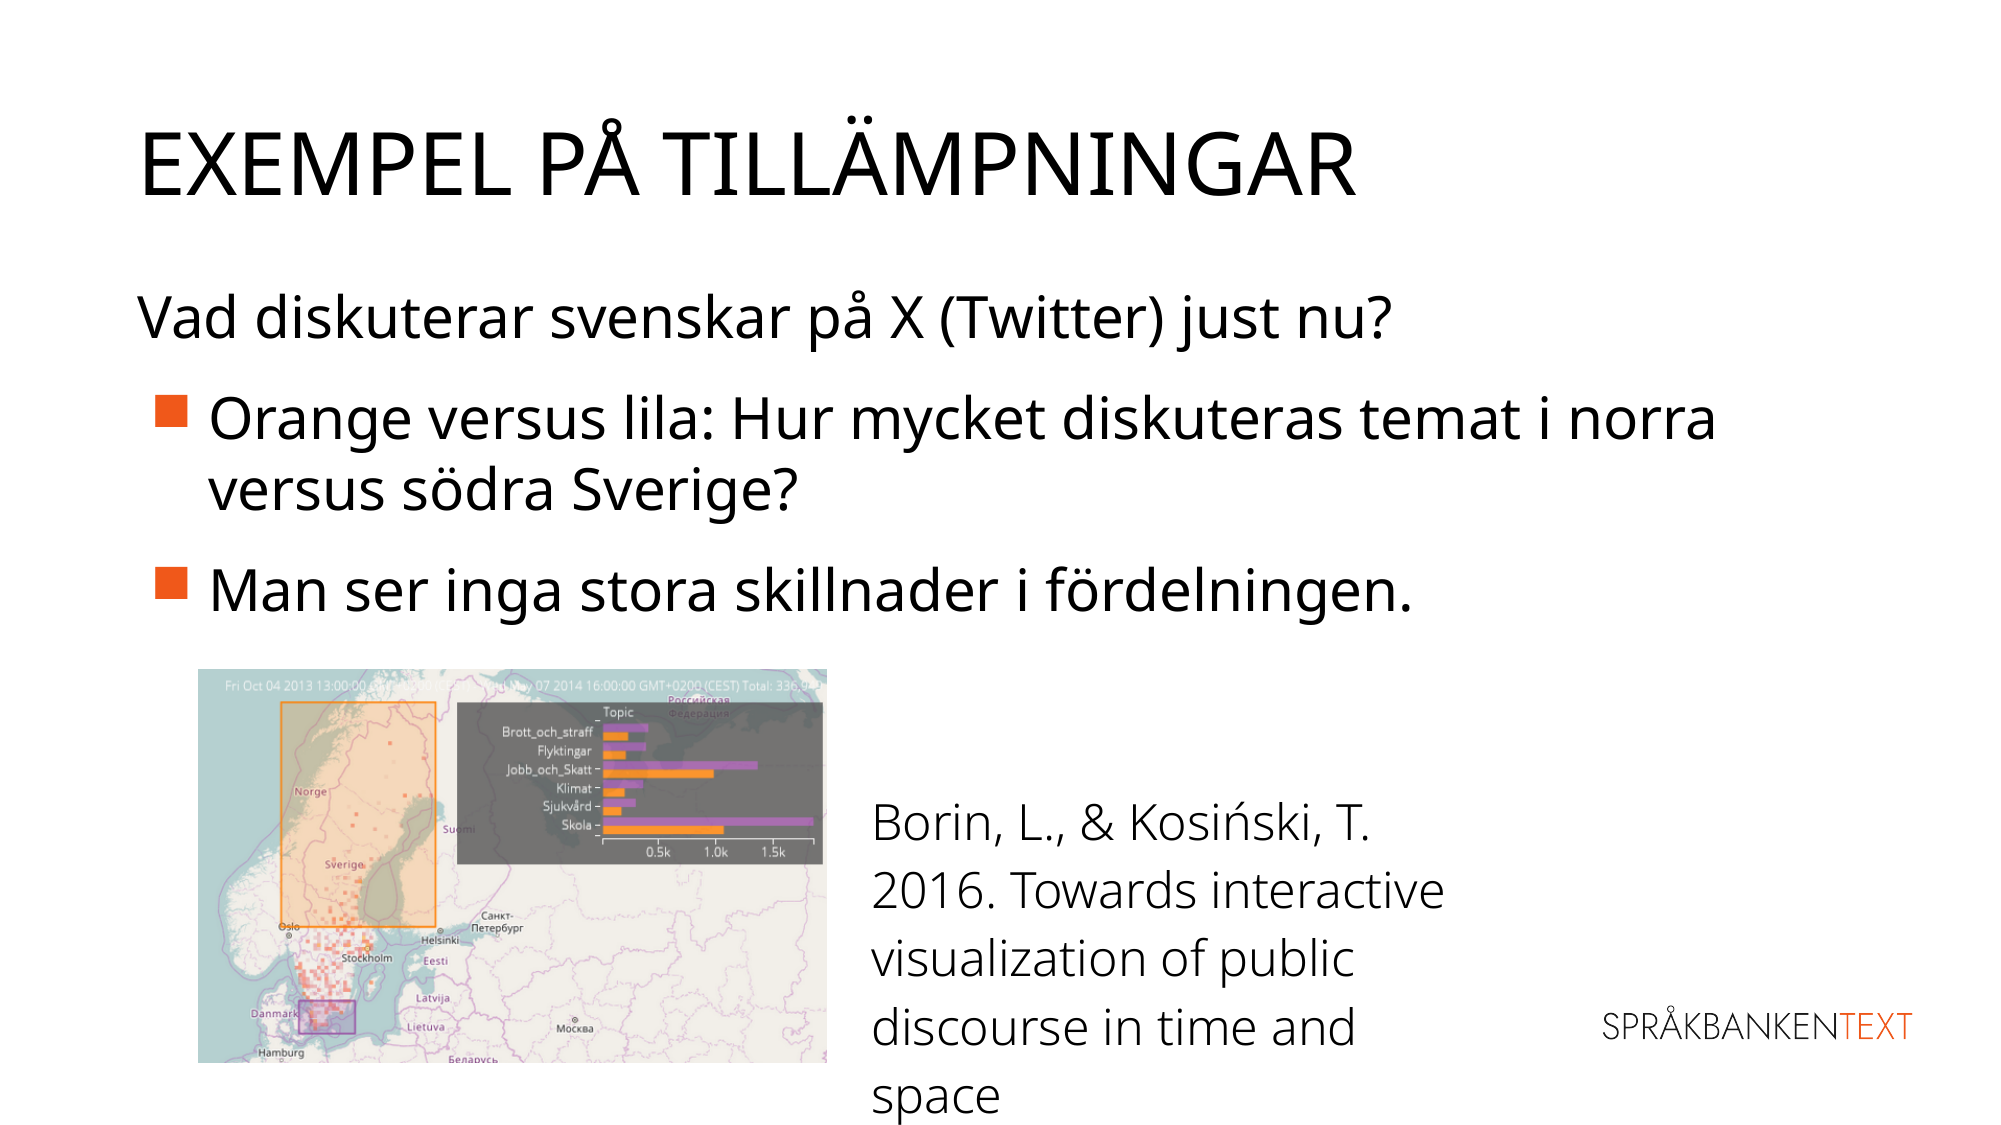

# Exempel på tillämpningar
Vad diskuterar svenskar på X (Twitter) just nu?
Orange versus lila: Hur mycket diskuteras temat i norra
versus södra Sverige?
Man ser inga stora skillnader i fördelningen.
Borin, L., & Kosiński, T. 2016. Towards interactive visualization of public discourse in time and space